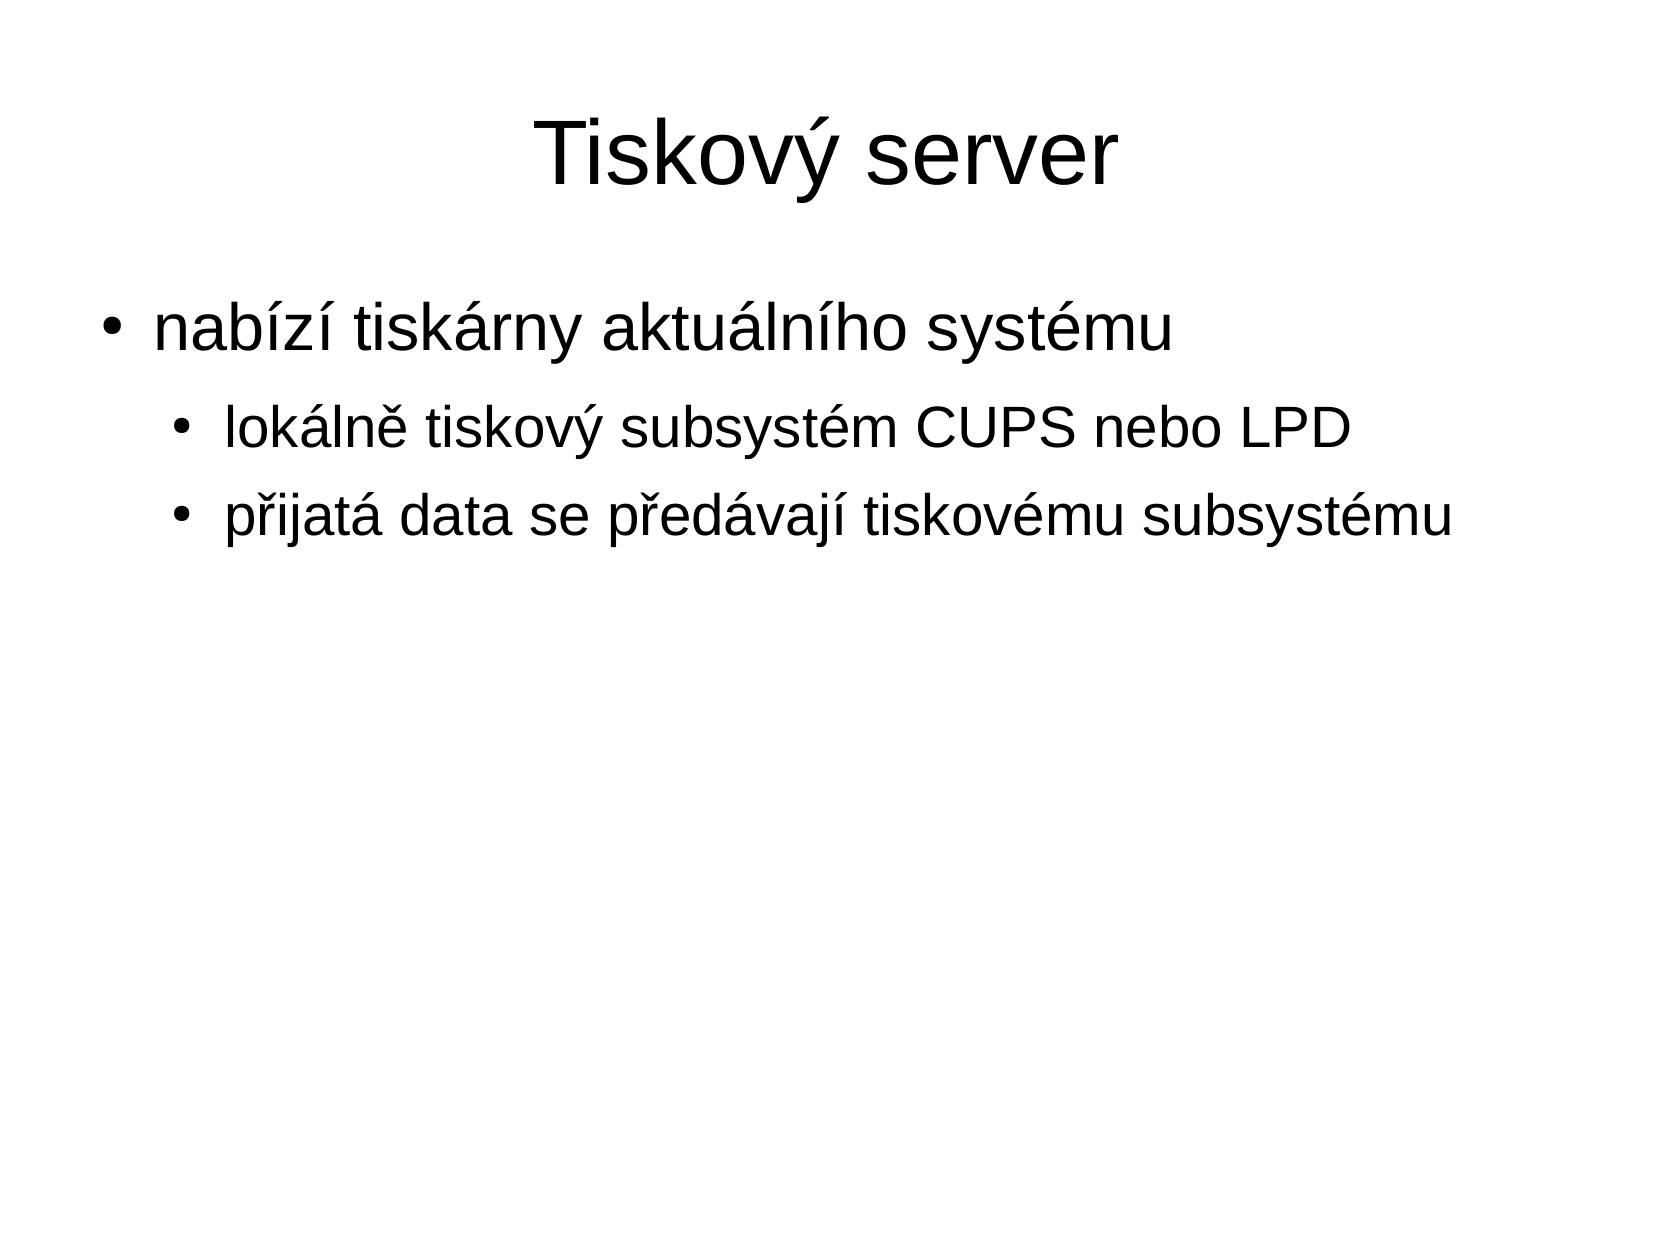

# Tiskový server
nabízí tiskárny aktuálního systému
lokálně tiskový subsystém CUPS nebo LPD
přijatá data se předávají tiskovému subsystému